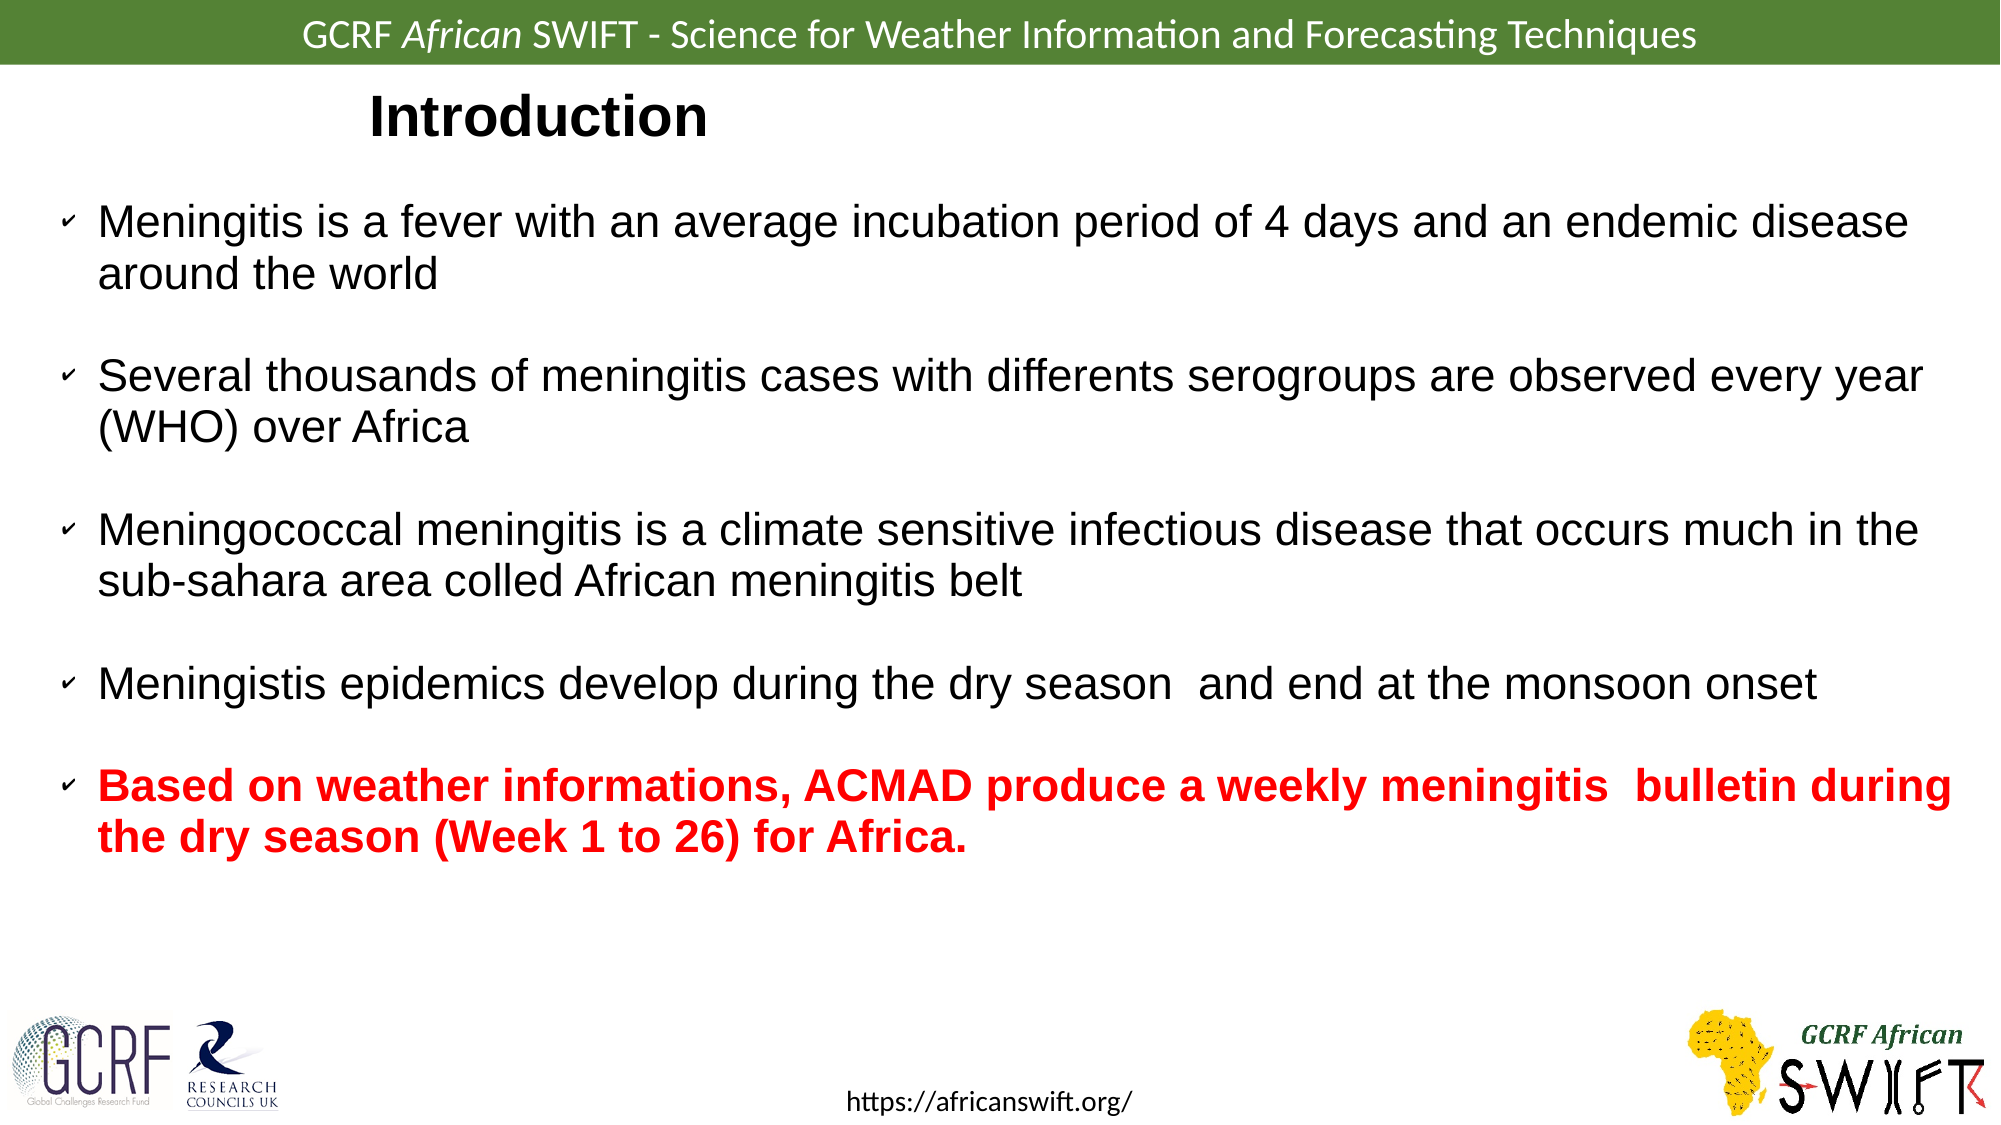

GCRF African SWIFT - Science for Weather Information and Forecasting Techniques
Introduction
Meningitis is a fever with an average incubation period of 4 days and an endemic disease around the world
Several thousands of meningitis cases with differents serogroups are observed every year (WHO) over Africa
Meningococcal meningitis is a climate sensitive infectious disease that occurs much in the sub-sahara area colled African meningitis belt
Meningistis epidemics develop during the dry season and end at the monsoon onset
Based on weather informations, ACMAD produce a weekly meningitis bulletin during the dry season (Week 1 to 26) for Africa.
https://africanswift.org/